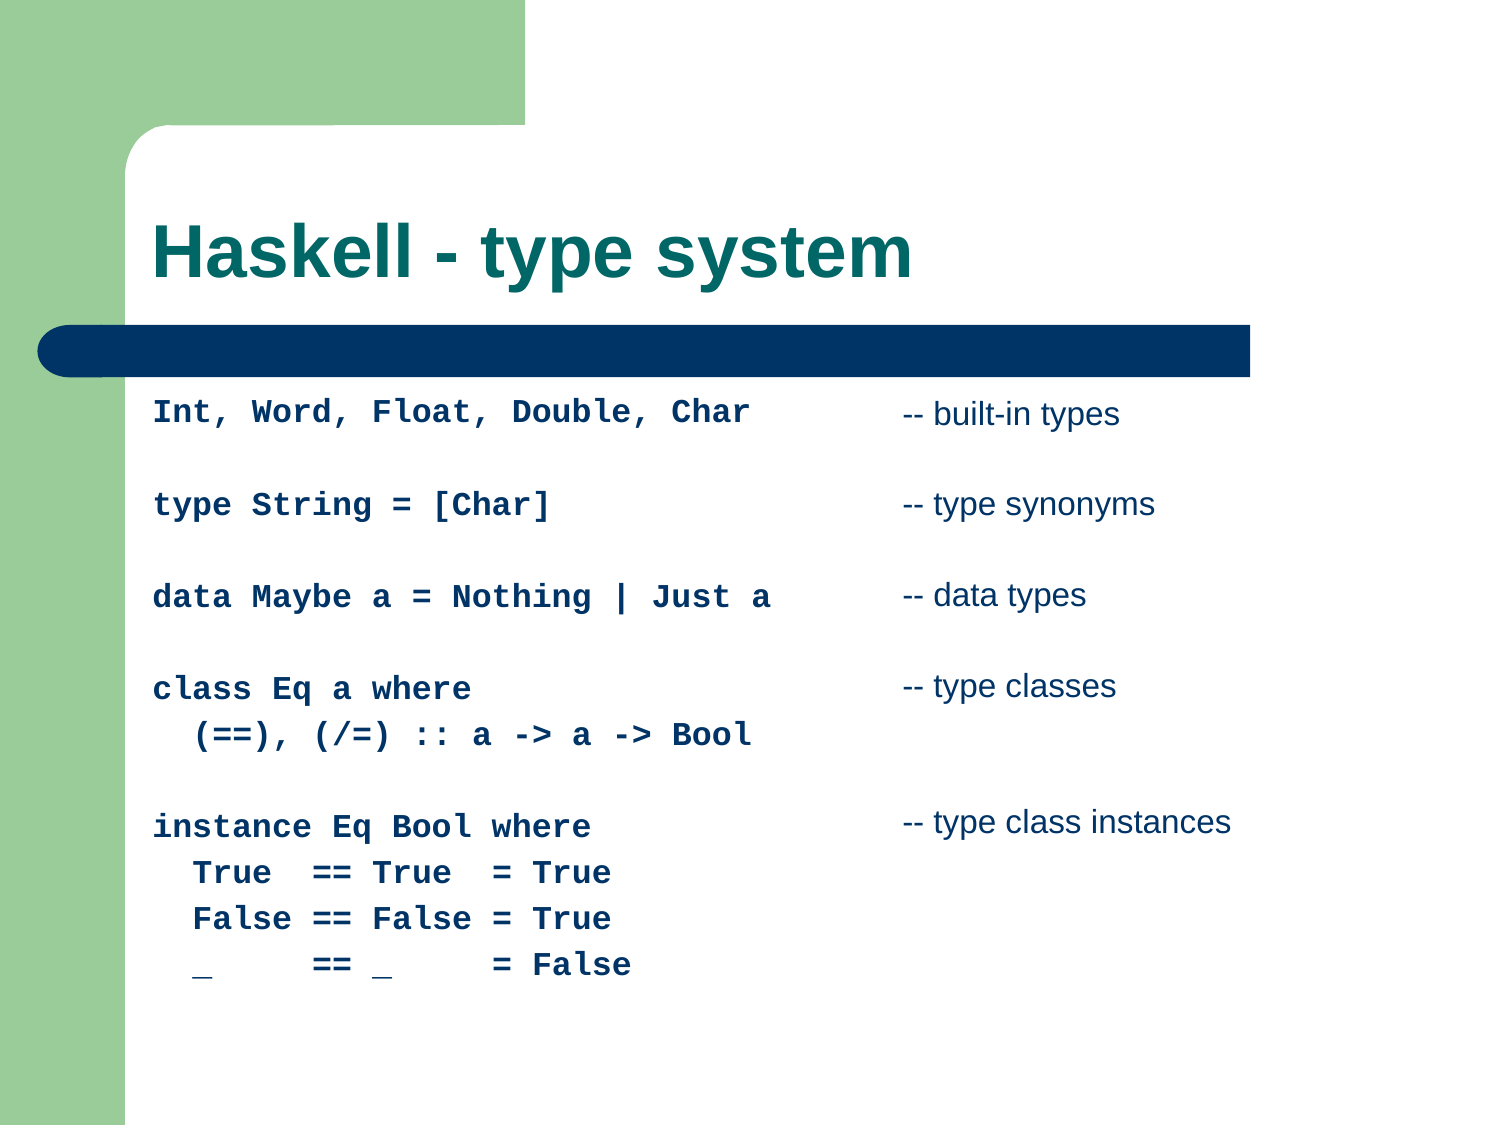

# Haskell - type system
Int, Word, Float, Double, Char
type String = [Char]
data Maybe a = Nothing | Just a
class Eq a where
 (==), (/=) :: a -> a -> Bool
instance Eq Bool where
 True == True = True
 False == False = True
 _ == _ = False
-- built-in types
-- type synonyms
-- data types
-- type classes
-- type class instances